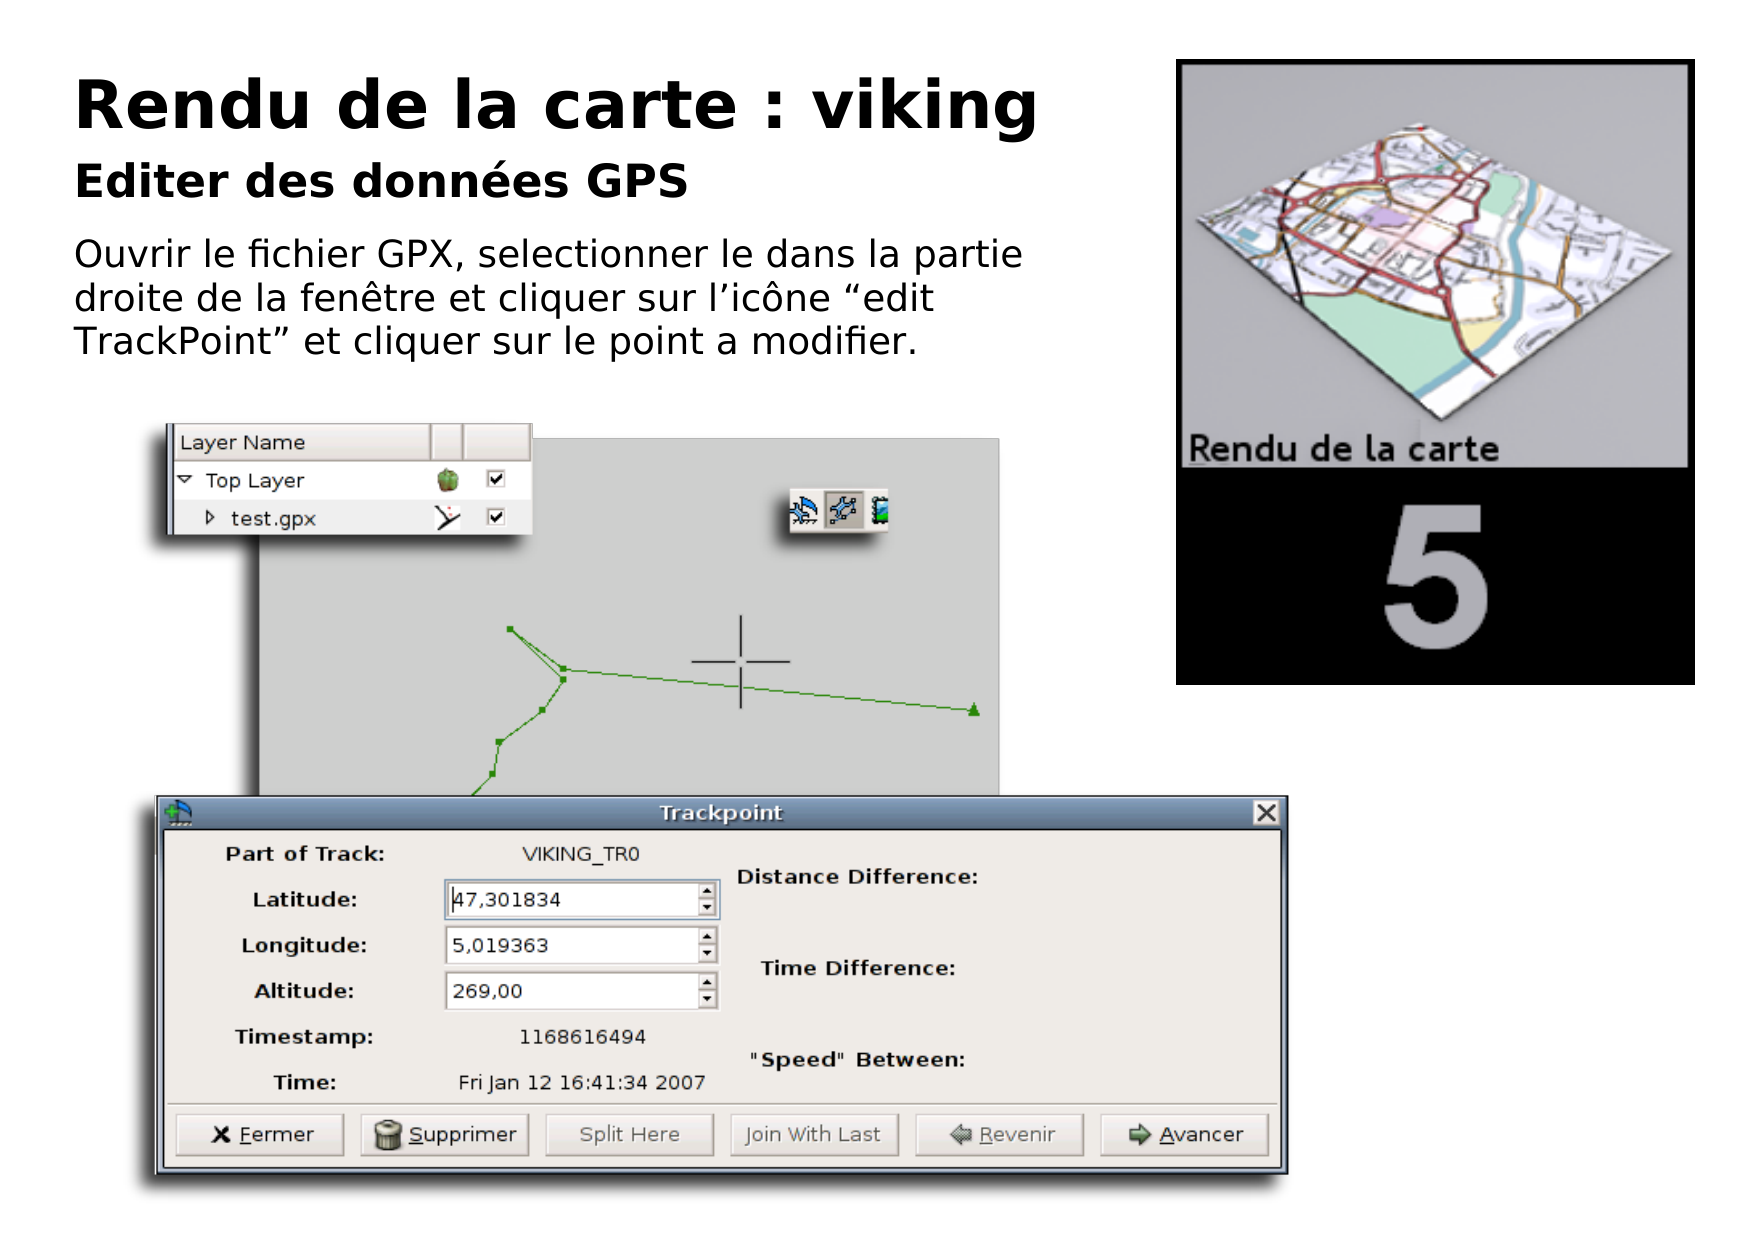

Rendu de la carte : viking
Editer des données GPS
Ouvrir le fichier GPX, selectionner le dans la partie droite de la fenêtre et cliquer sur l’icône “edit TrackPoint” et cliquer sur le point a modifier.